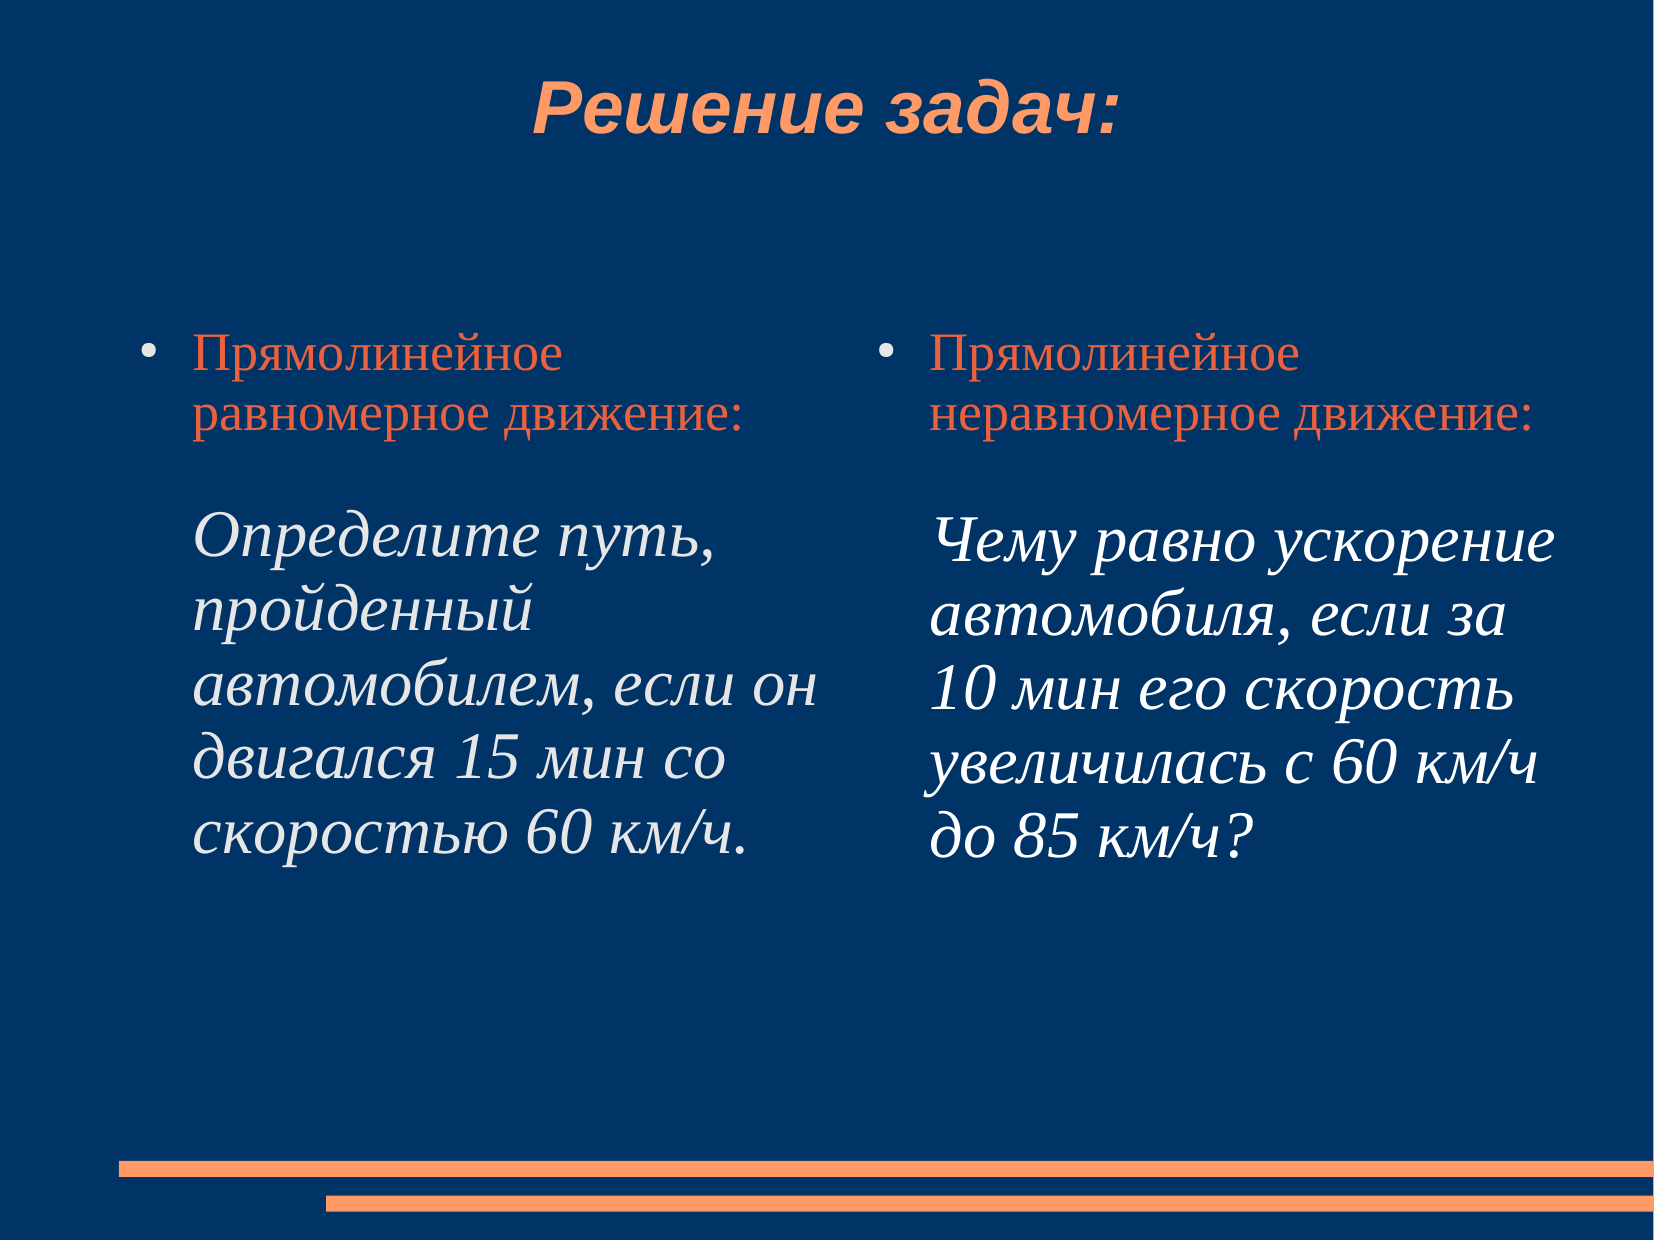

# Решение задач:
Прямолинейное равномерное движение:
Определите путь, пройденный автомобилем, если он двигался 15 мин со скоростью 60 км/ч.
Прямолинейное неравномерное движение:
Чему равно ускорение автомобиля, если за 10 мин его скорость увеличилась с 60 км/ч до 85 км/ч?